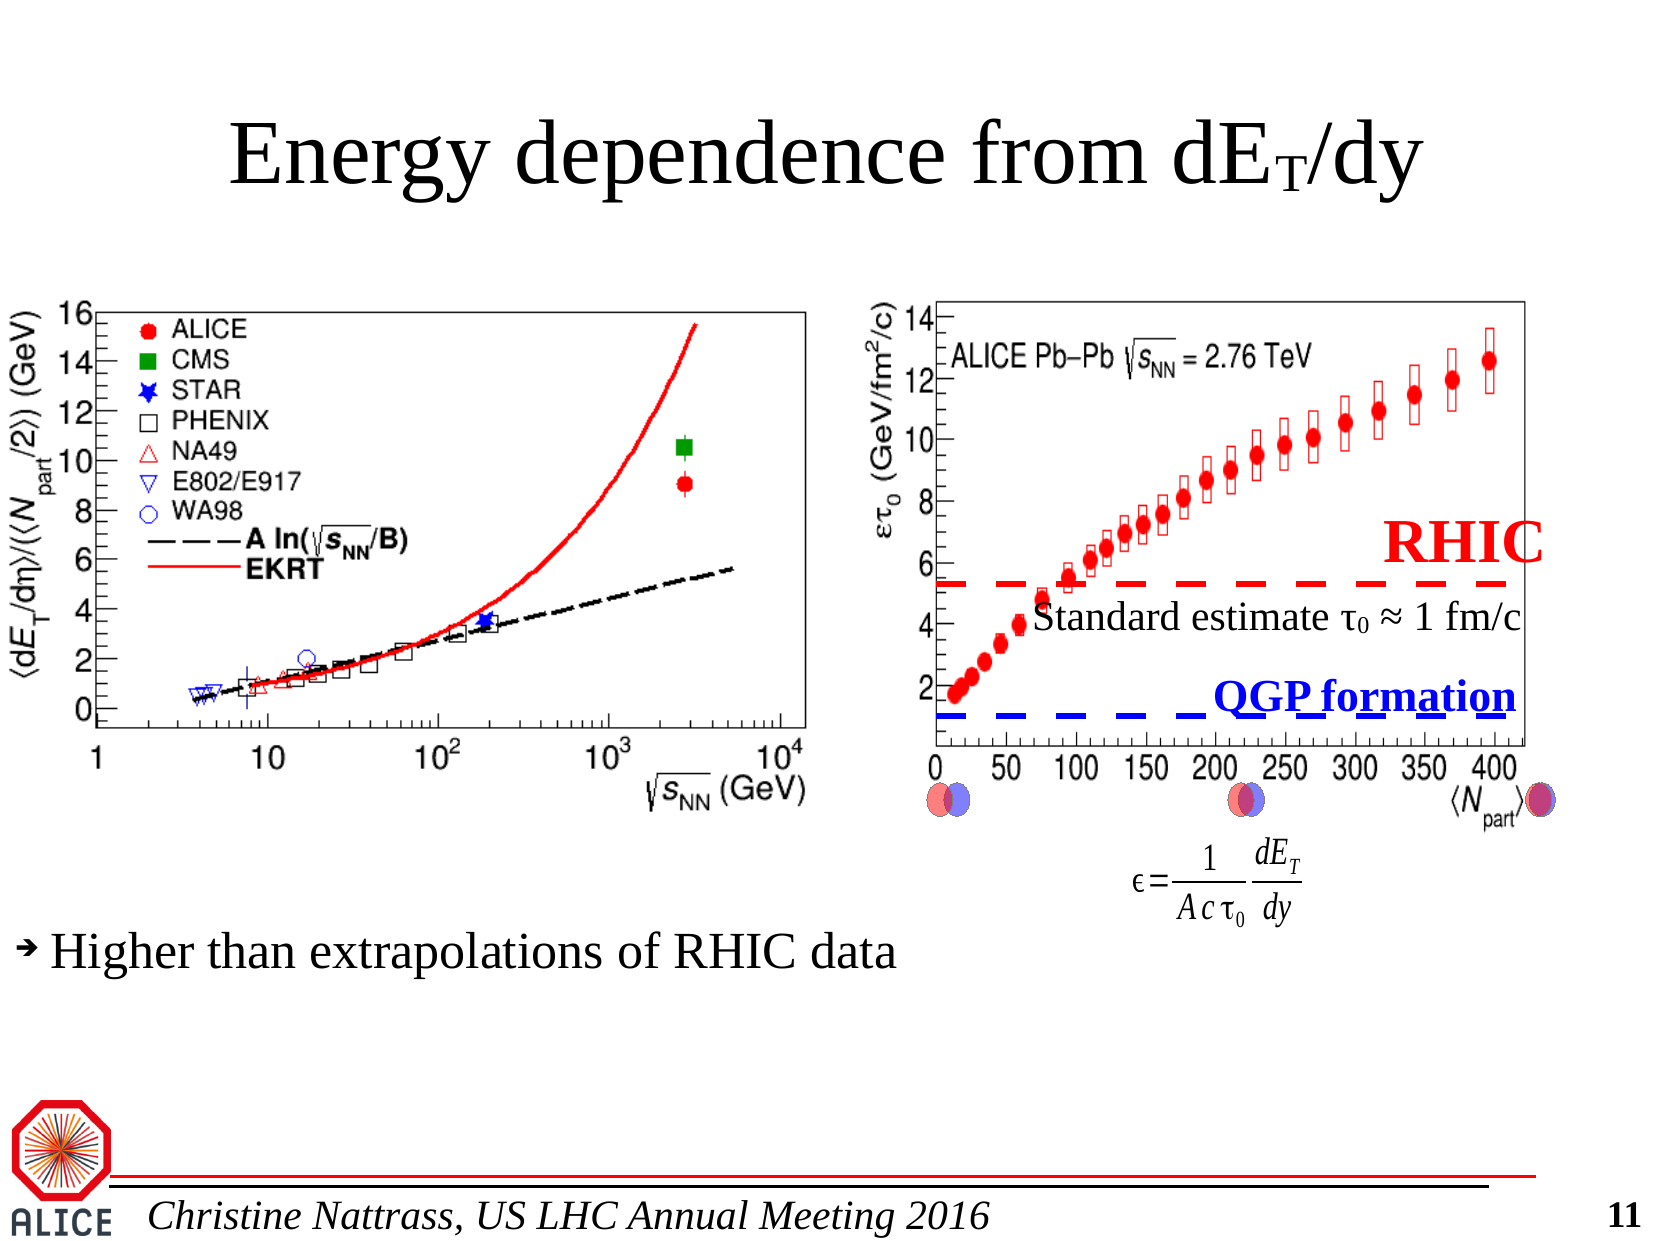

# Energy dependence from dET/dy
RHIC
Standard estimate τ0 ≈ 1 fm/c
QGP formation
Higher than extrapolations of RHIC data